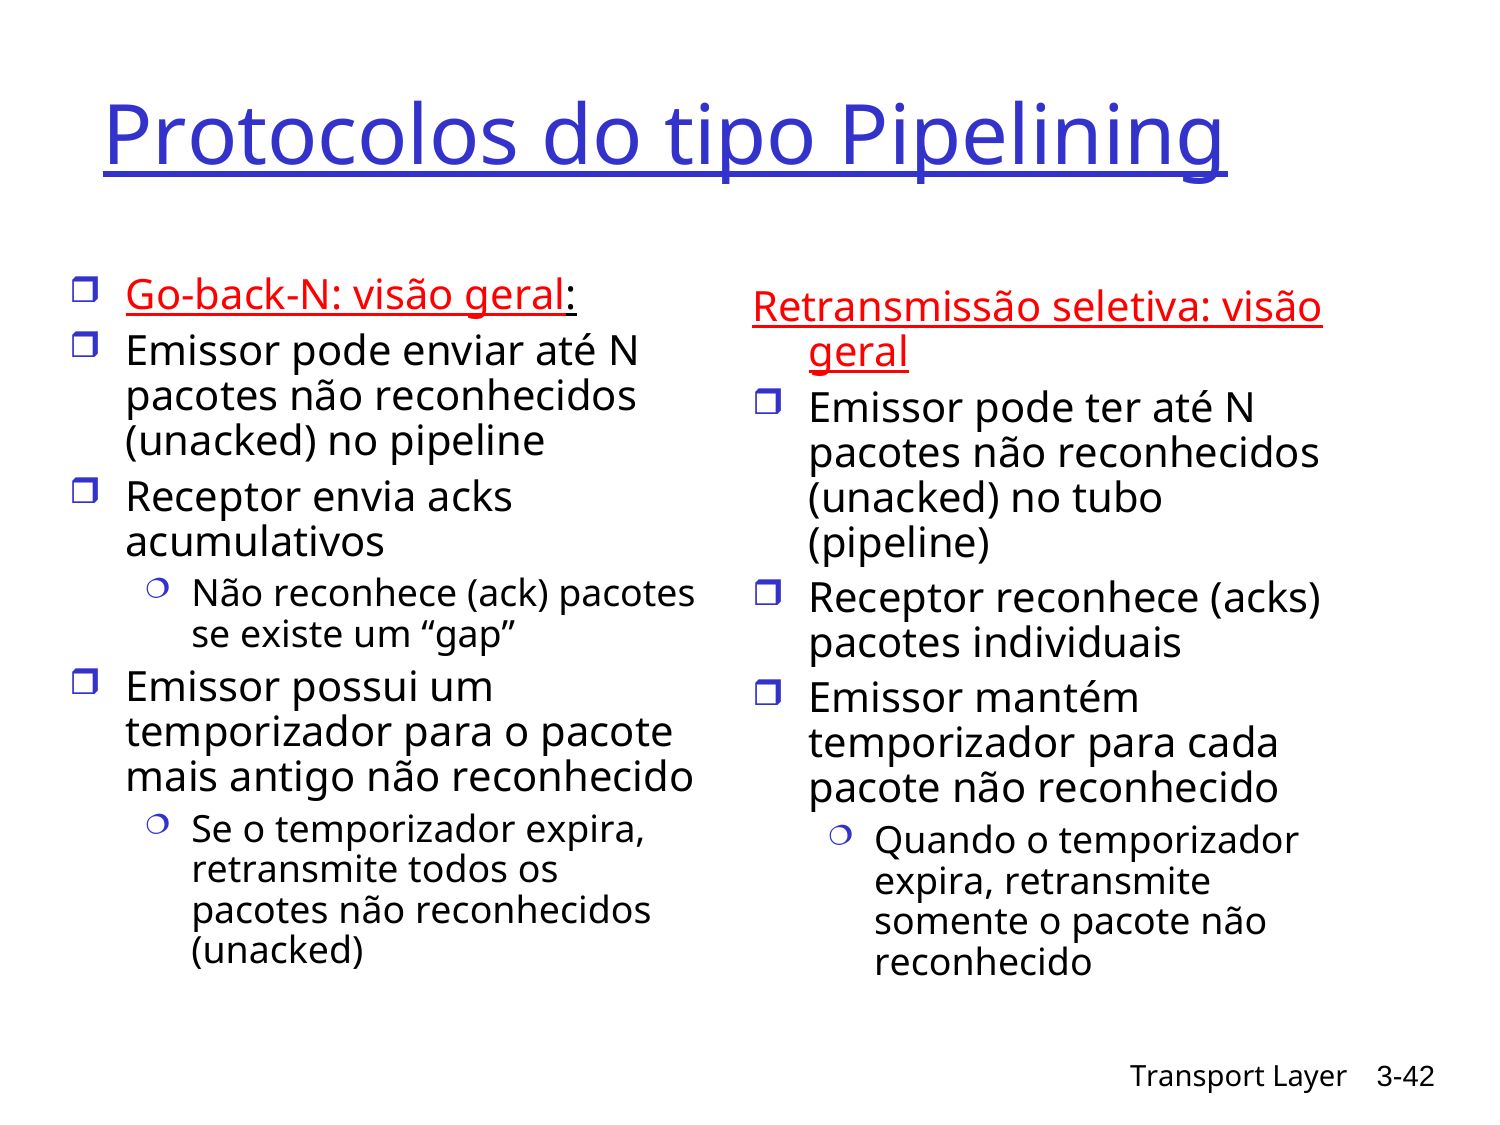

# Protocolos do tipo Pipelining
Go-back-N: visão geral:
Emissor pode enviar até N pacotes não reconhecidos (unacked) no pipeline
Receptor envia acks acumulativos
Não reconhece (ack) pacotes se existe um “gap”
Emissor possui um temporizador para o pacote mais antigo não reconhecido
Se o temporizador expira, retransmite todos os pacotes não reconhecidos (unacked)
Retransmissão seletiva: visão geral
Emissor pode ter até N pacotes não reconhecidos (unacked) no tubo (pipeline)
Receptor reconhece (acks) pacotes individuais
Emissor mantém temporizador para cada pacote não reconhecido
Quando o temporizador expira, retransmite somente o pacote não reconhecido
Transport Layer